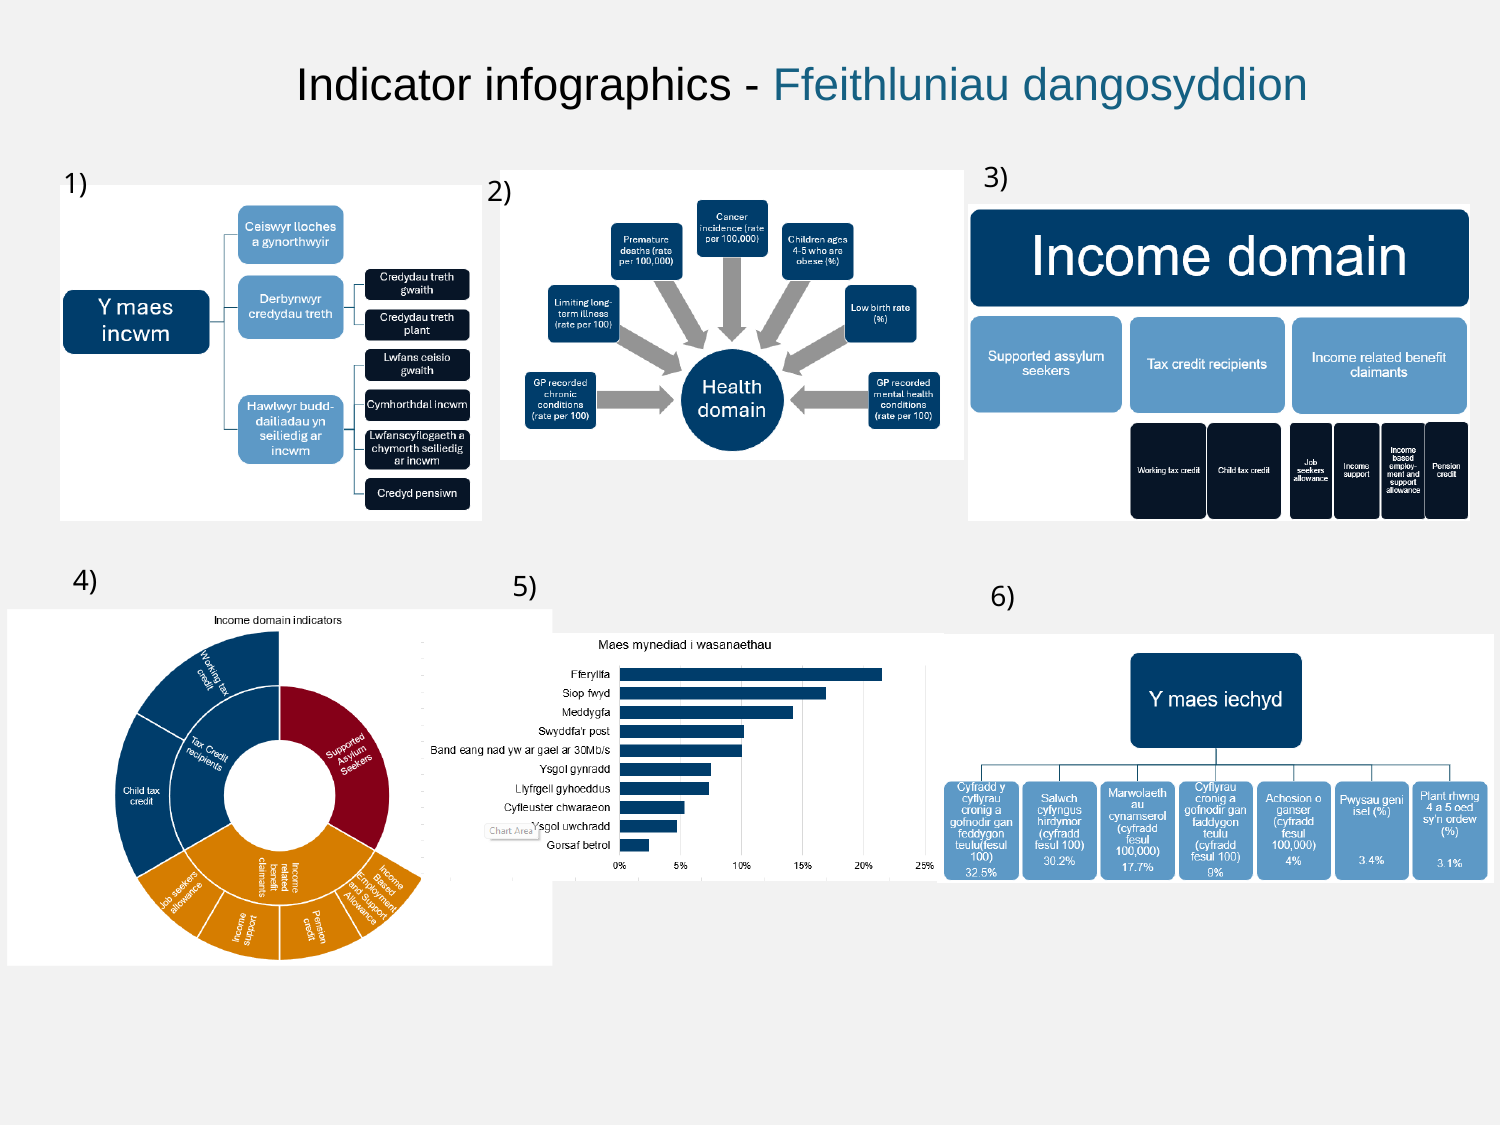

# Indicator infographics - Ffeithluniau dangosyddion
3)
1)
2)
4)
5)
6)